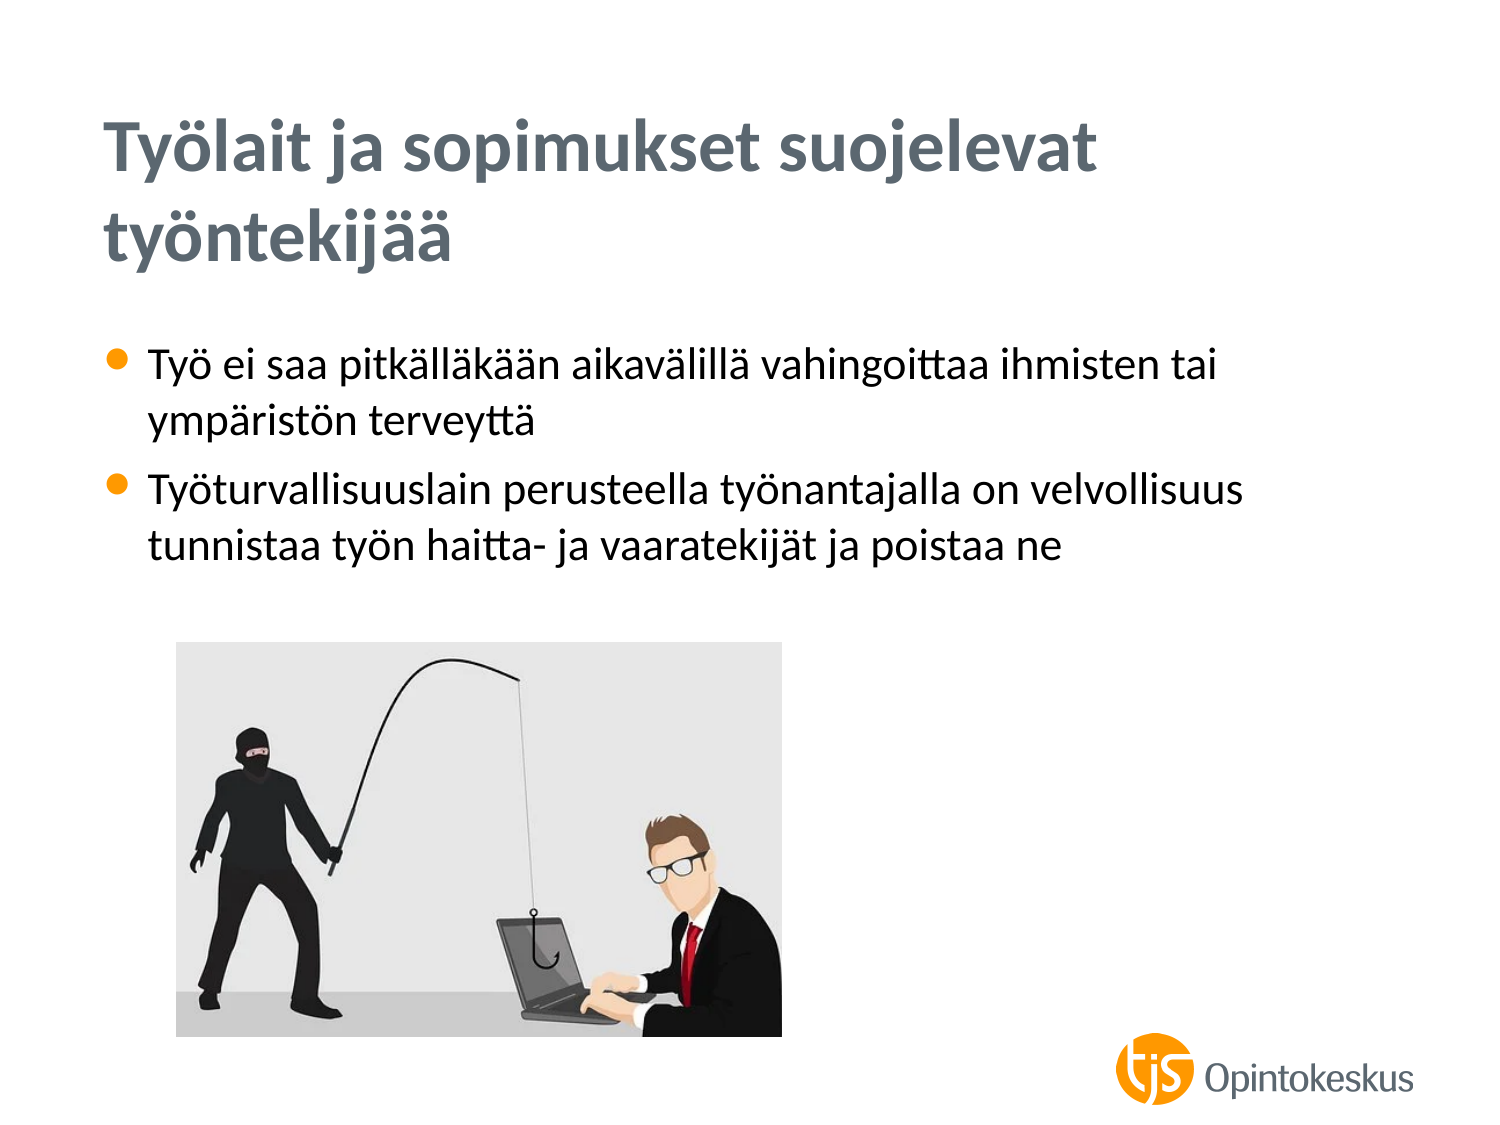

Työlait ja sopimukset suojelevat työntekijää
# Työ ei saa pitkälläkään aikavälillä vahingoittaa ihmisten tai ympäristön terveyttä
Työturvallisuuslain perusteella työnantajalla on velvollisuus tunnistaa työn haitta- ja vaaratekijät ja poistaa ne